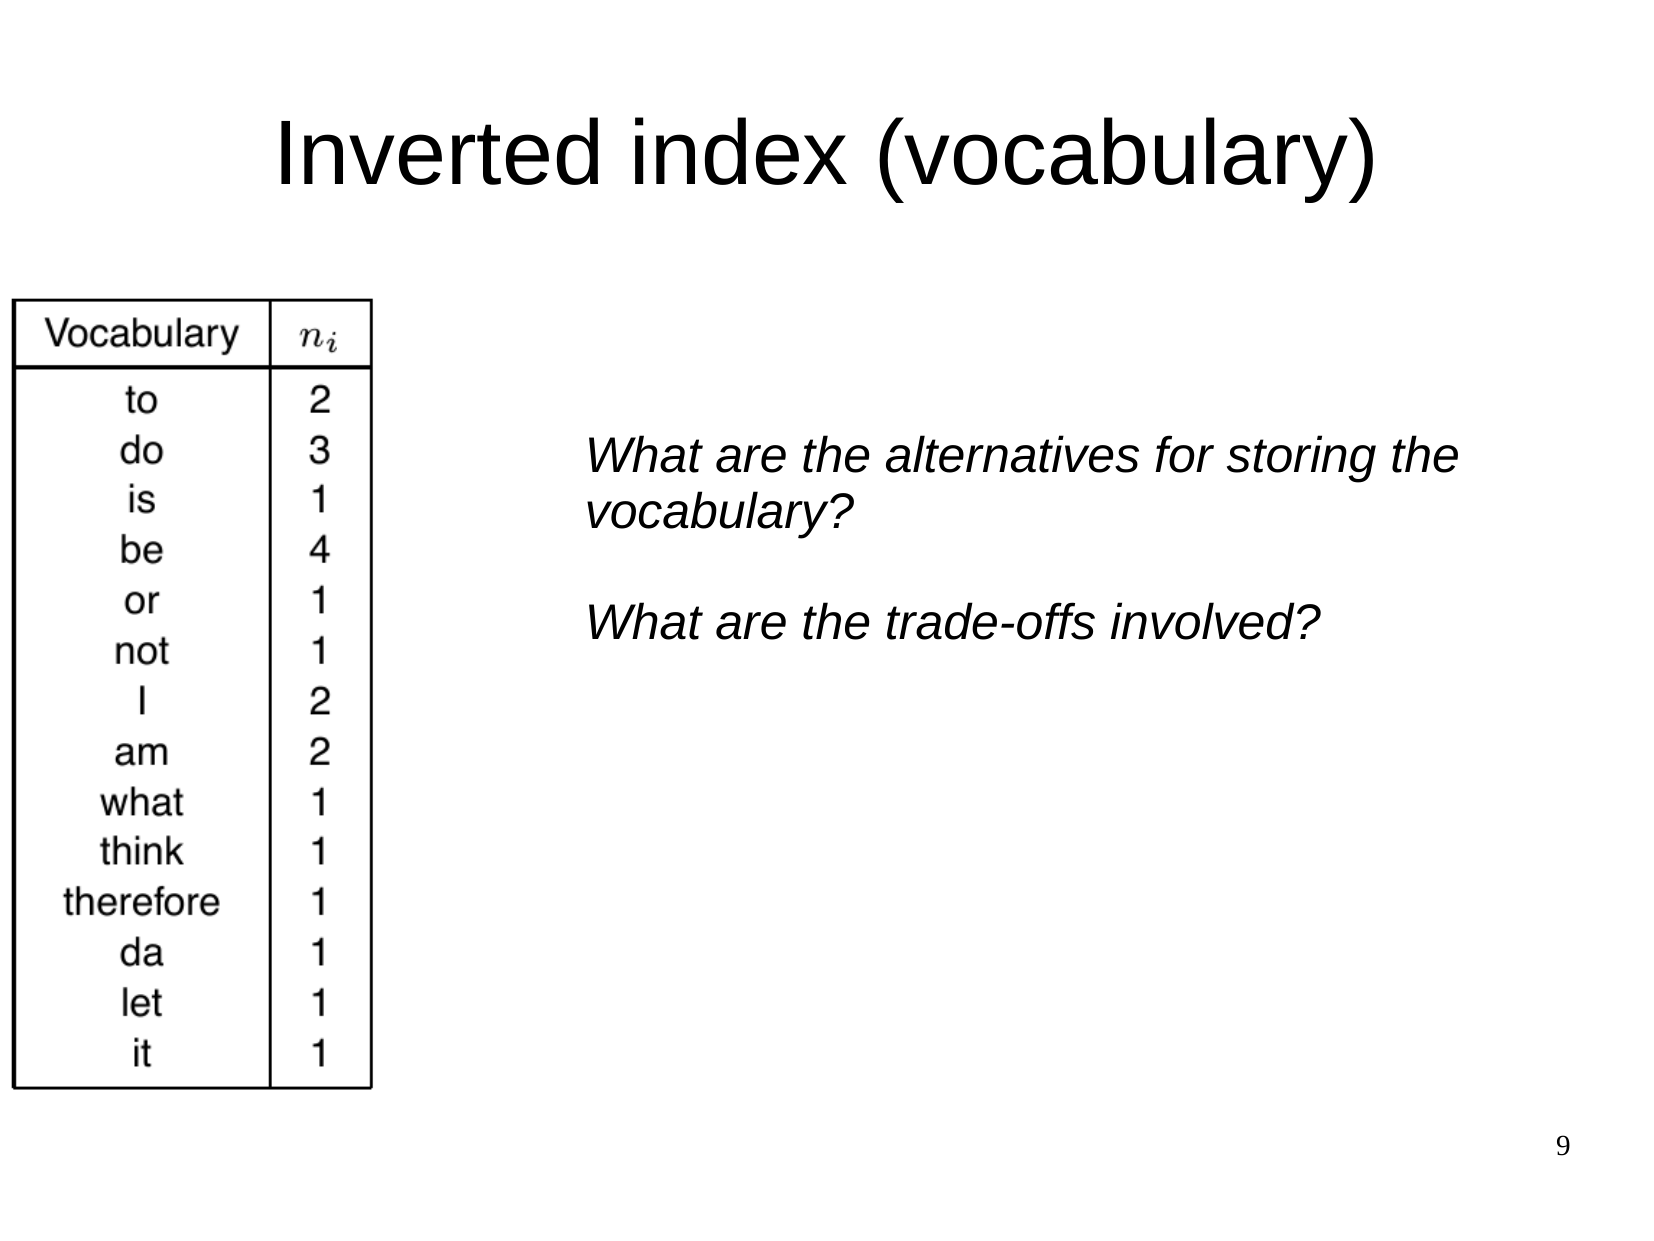

# Inverted index (vocabulary)
What are the alternatives for storing the vocabulary?
What are the trade-offs involved?
9